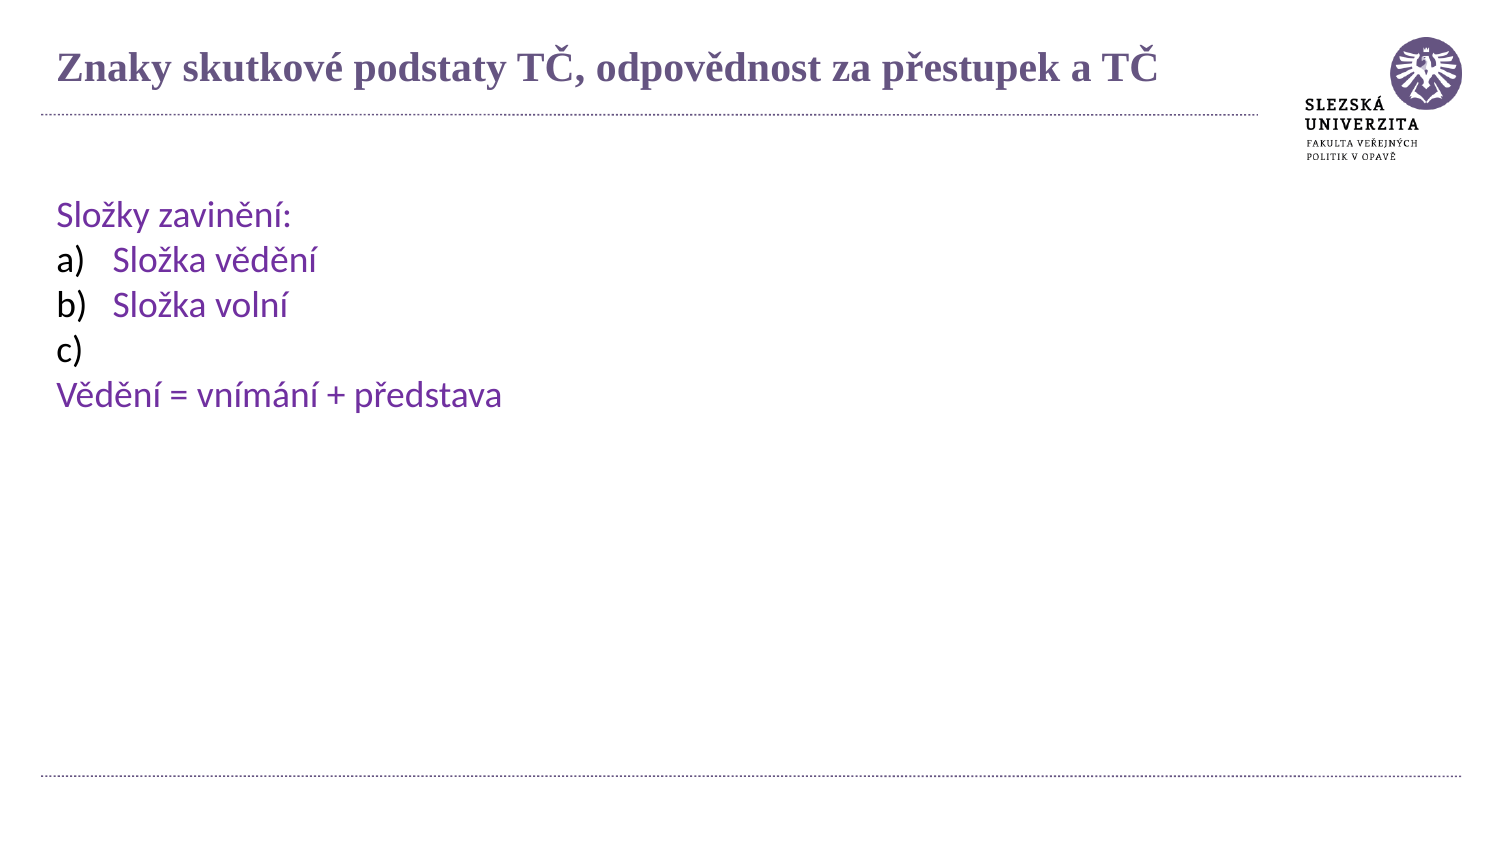

# Znaky skutkové podstaty TČ, odpovědnost za přestupek a TČ
Složky zavinění:
Složka vědění
Složka volní
Vědění = vnímání + představa